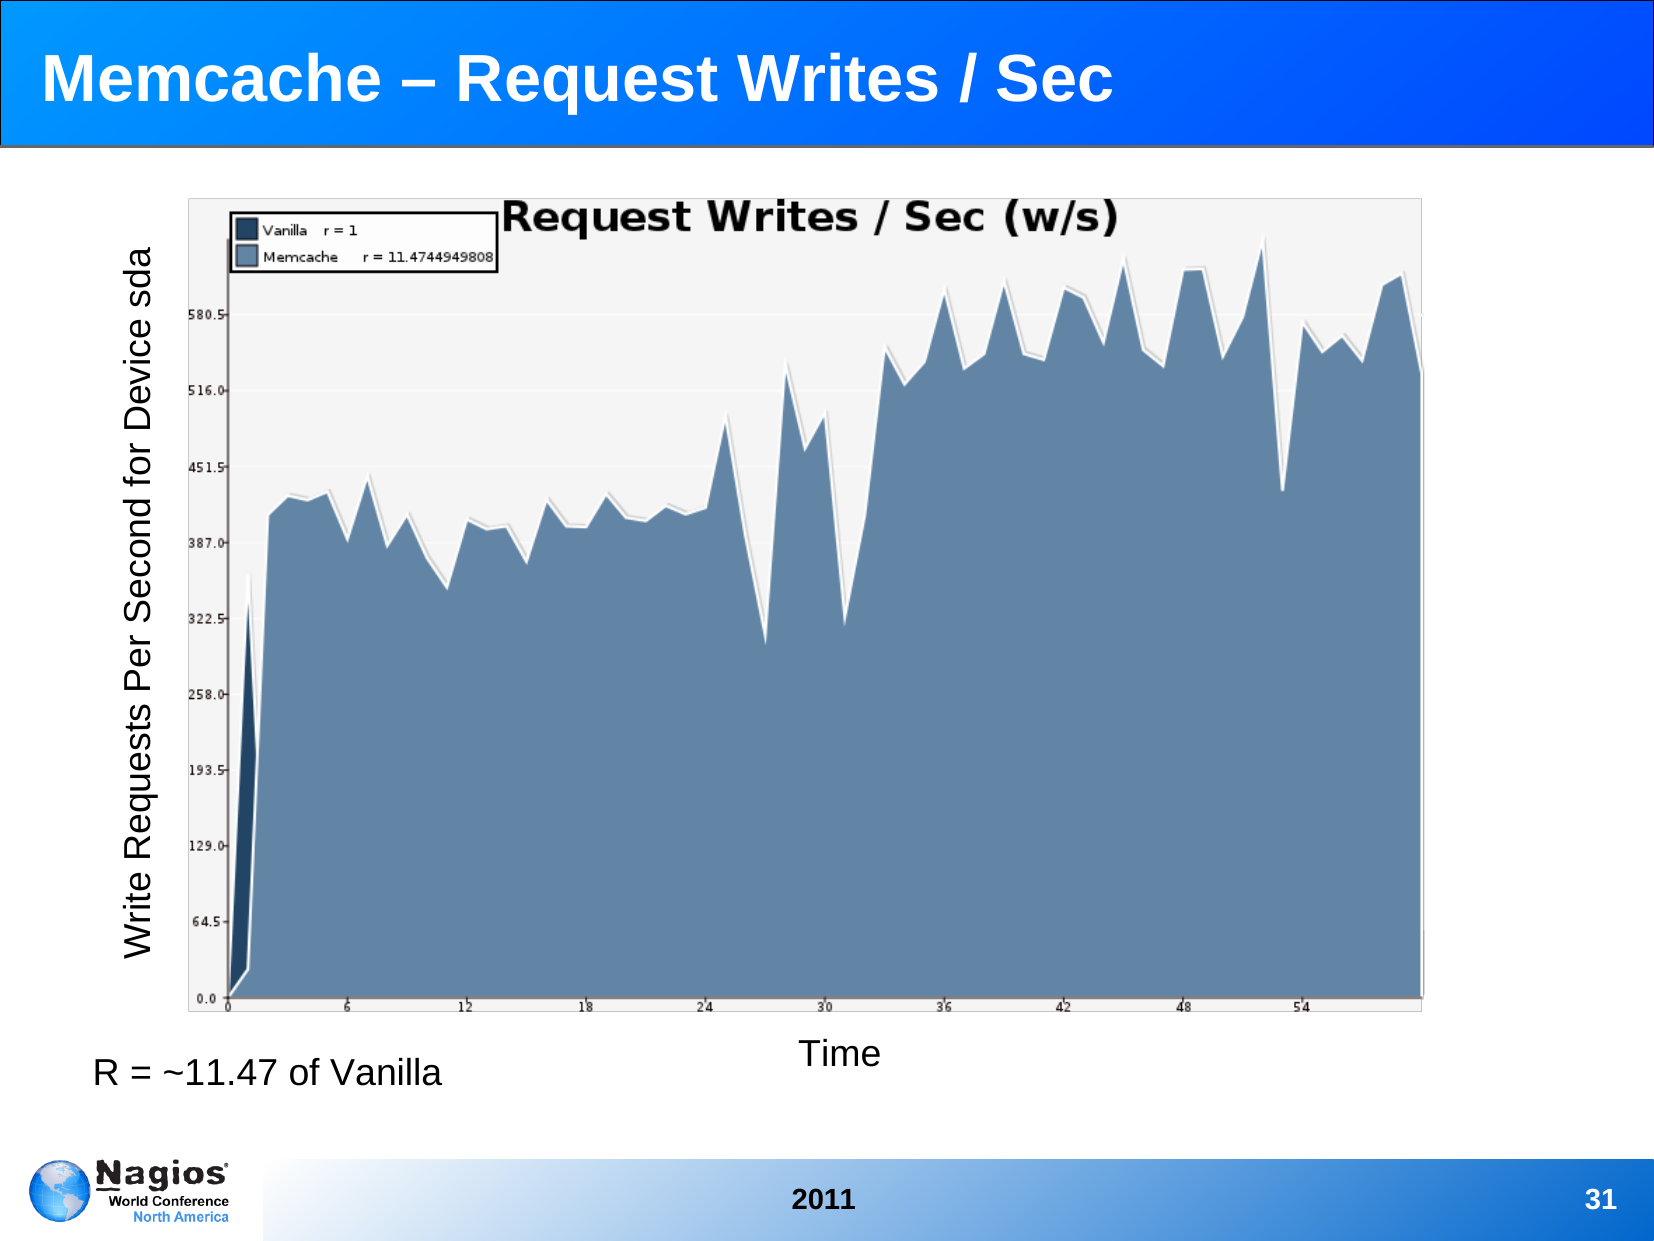

# Memcache – Request Writes / Sec
Write Requests Per Second for Device sda
Time
R = ~11.47 of Vanilla
2011
31